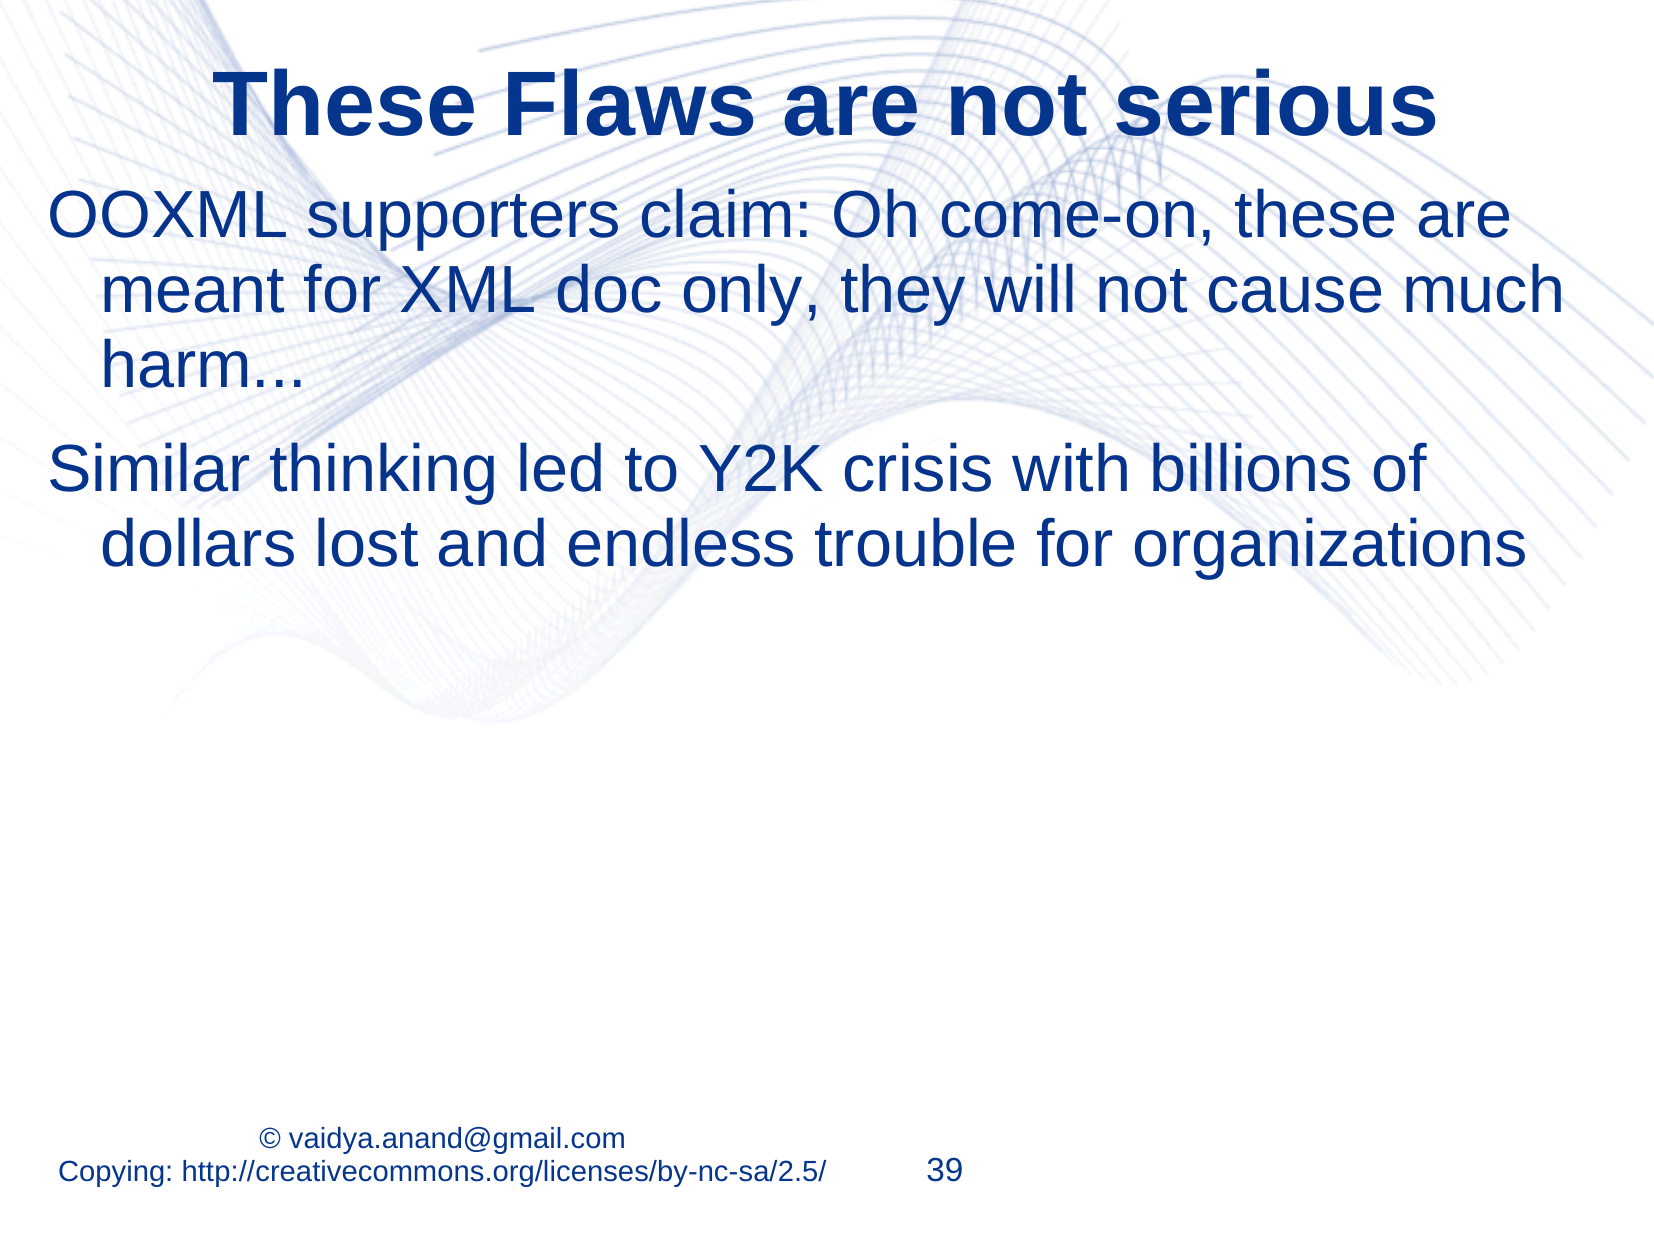

# These Flaws are not serious
OOXML supporters claim: Oh come-on, these are meant for XML doc only, they will not cause much harm...
Similar thinking led to Y2K crisis with billions of dollars lost and endless trouble for organizations
http://www.broffice.org
39